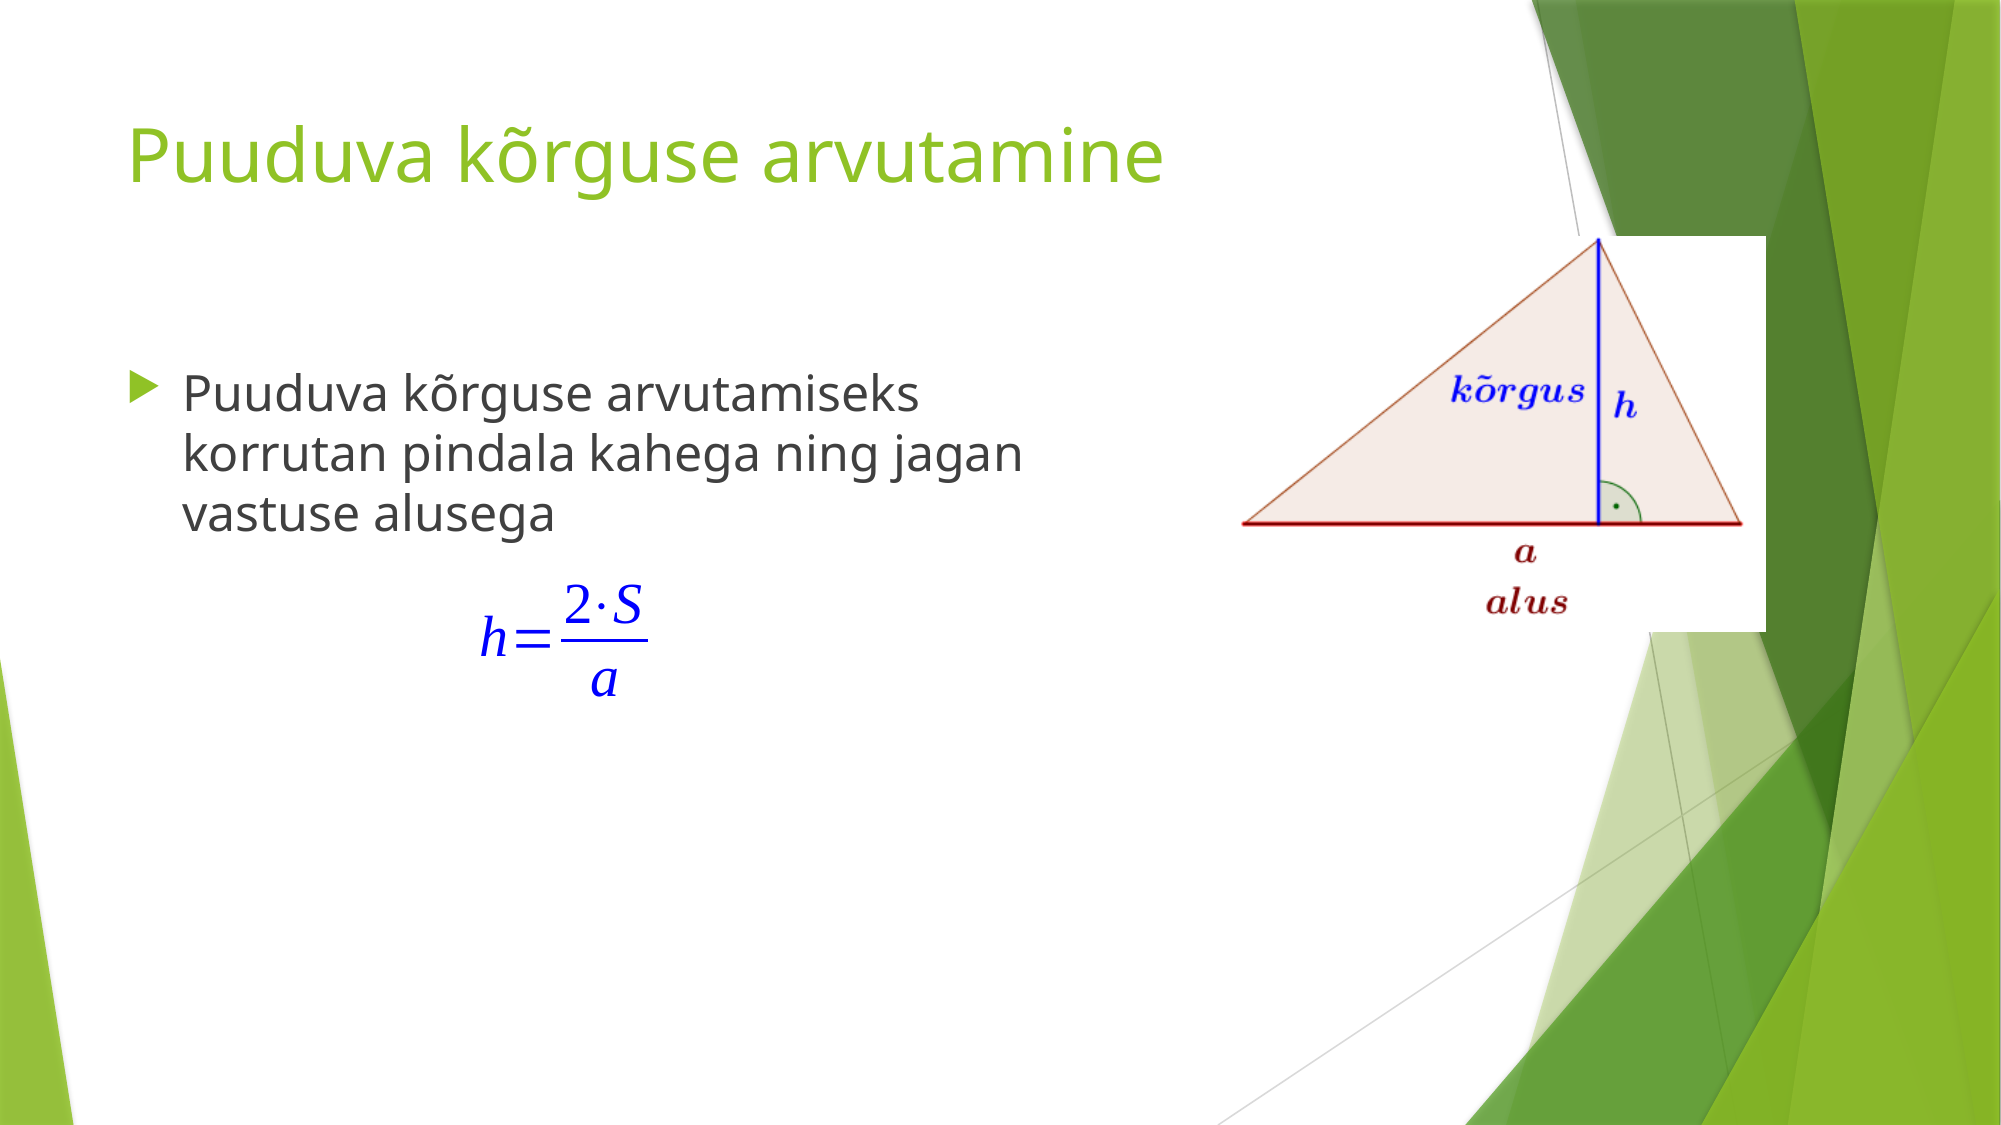

# Puuduva kõrguse arvutamine
Puuduva kõrguse arvutamiseks korrutan pindala kahega ning jagan vastuse alusega